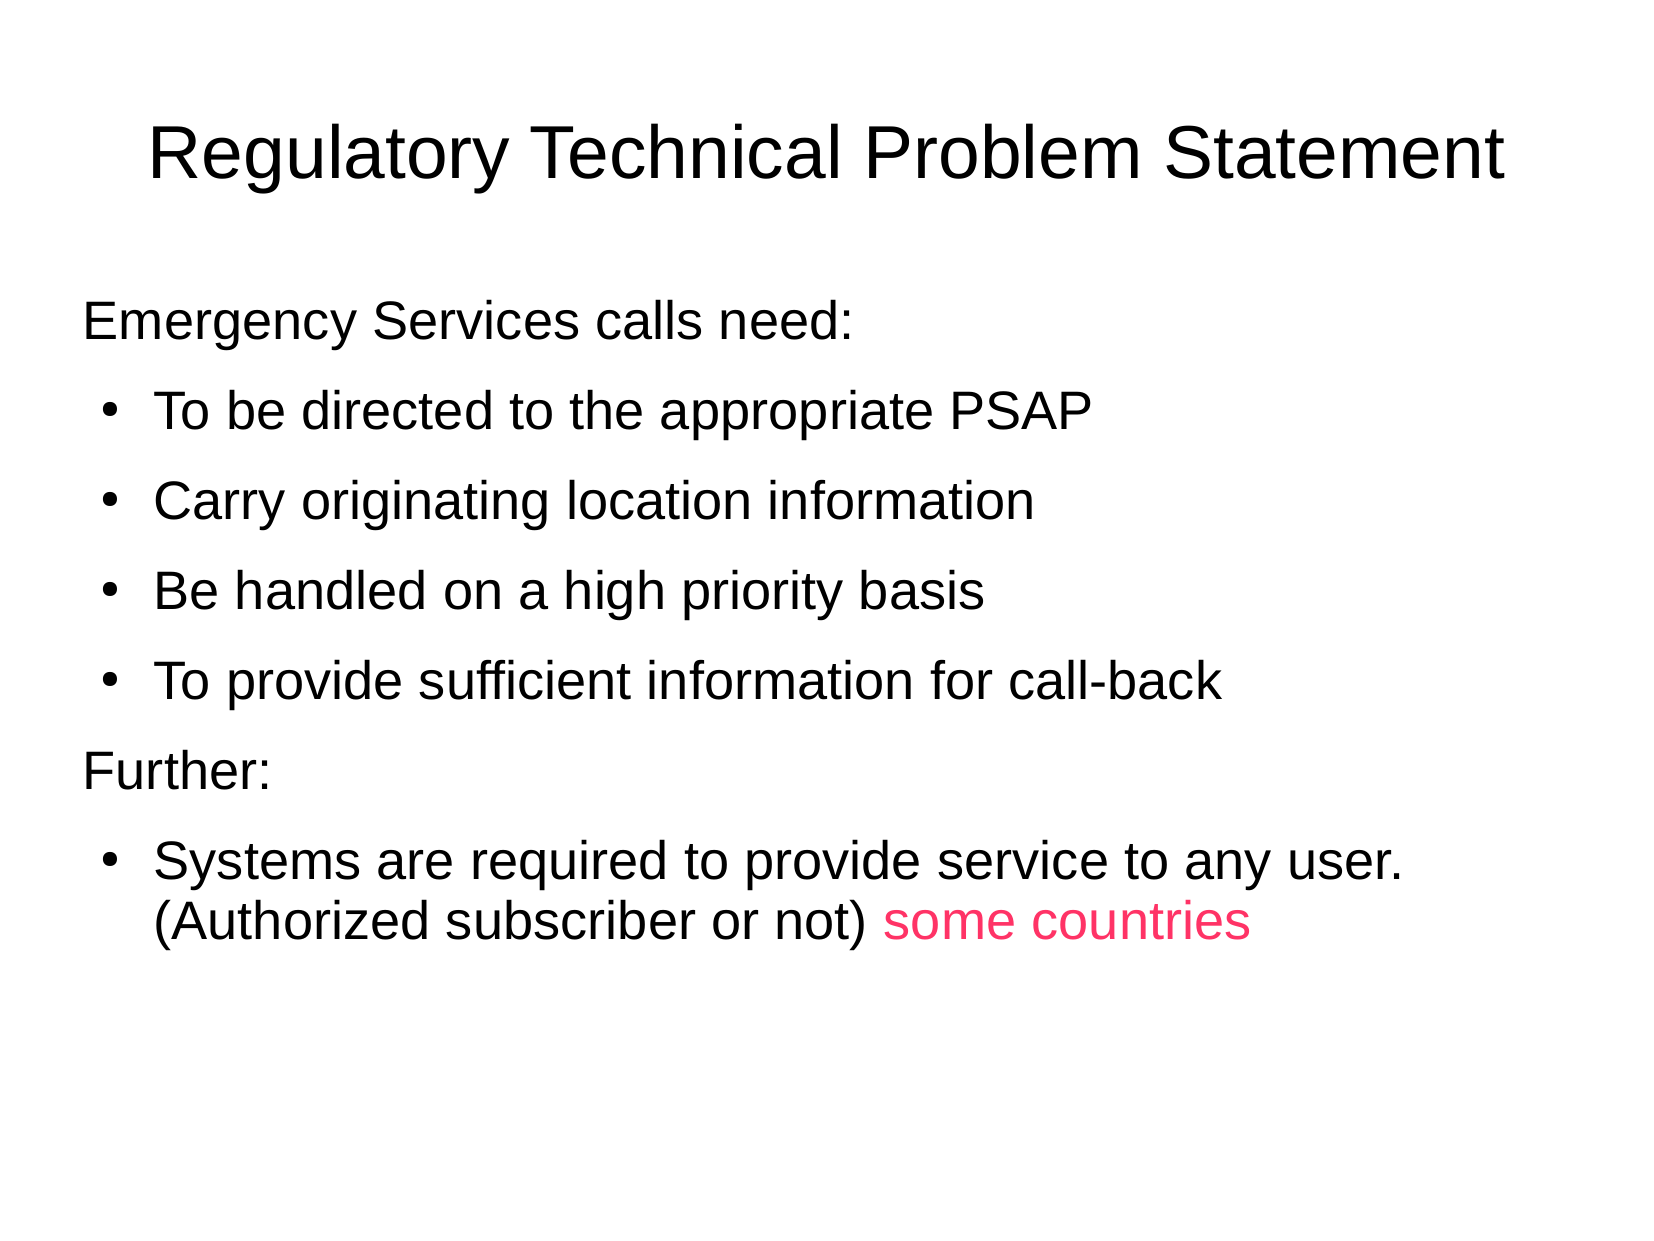

# Regulatory Technical Problem Statement
Emergency Services calls need:
To be directed to the appropriate PSAP
Carry originating location information
Be handled on a high priority basis
To provide sufficient information for call-back
Further:
Systems are required to provide service to any user.
(Authorized subscriber or not) some countries